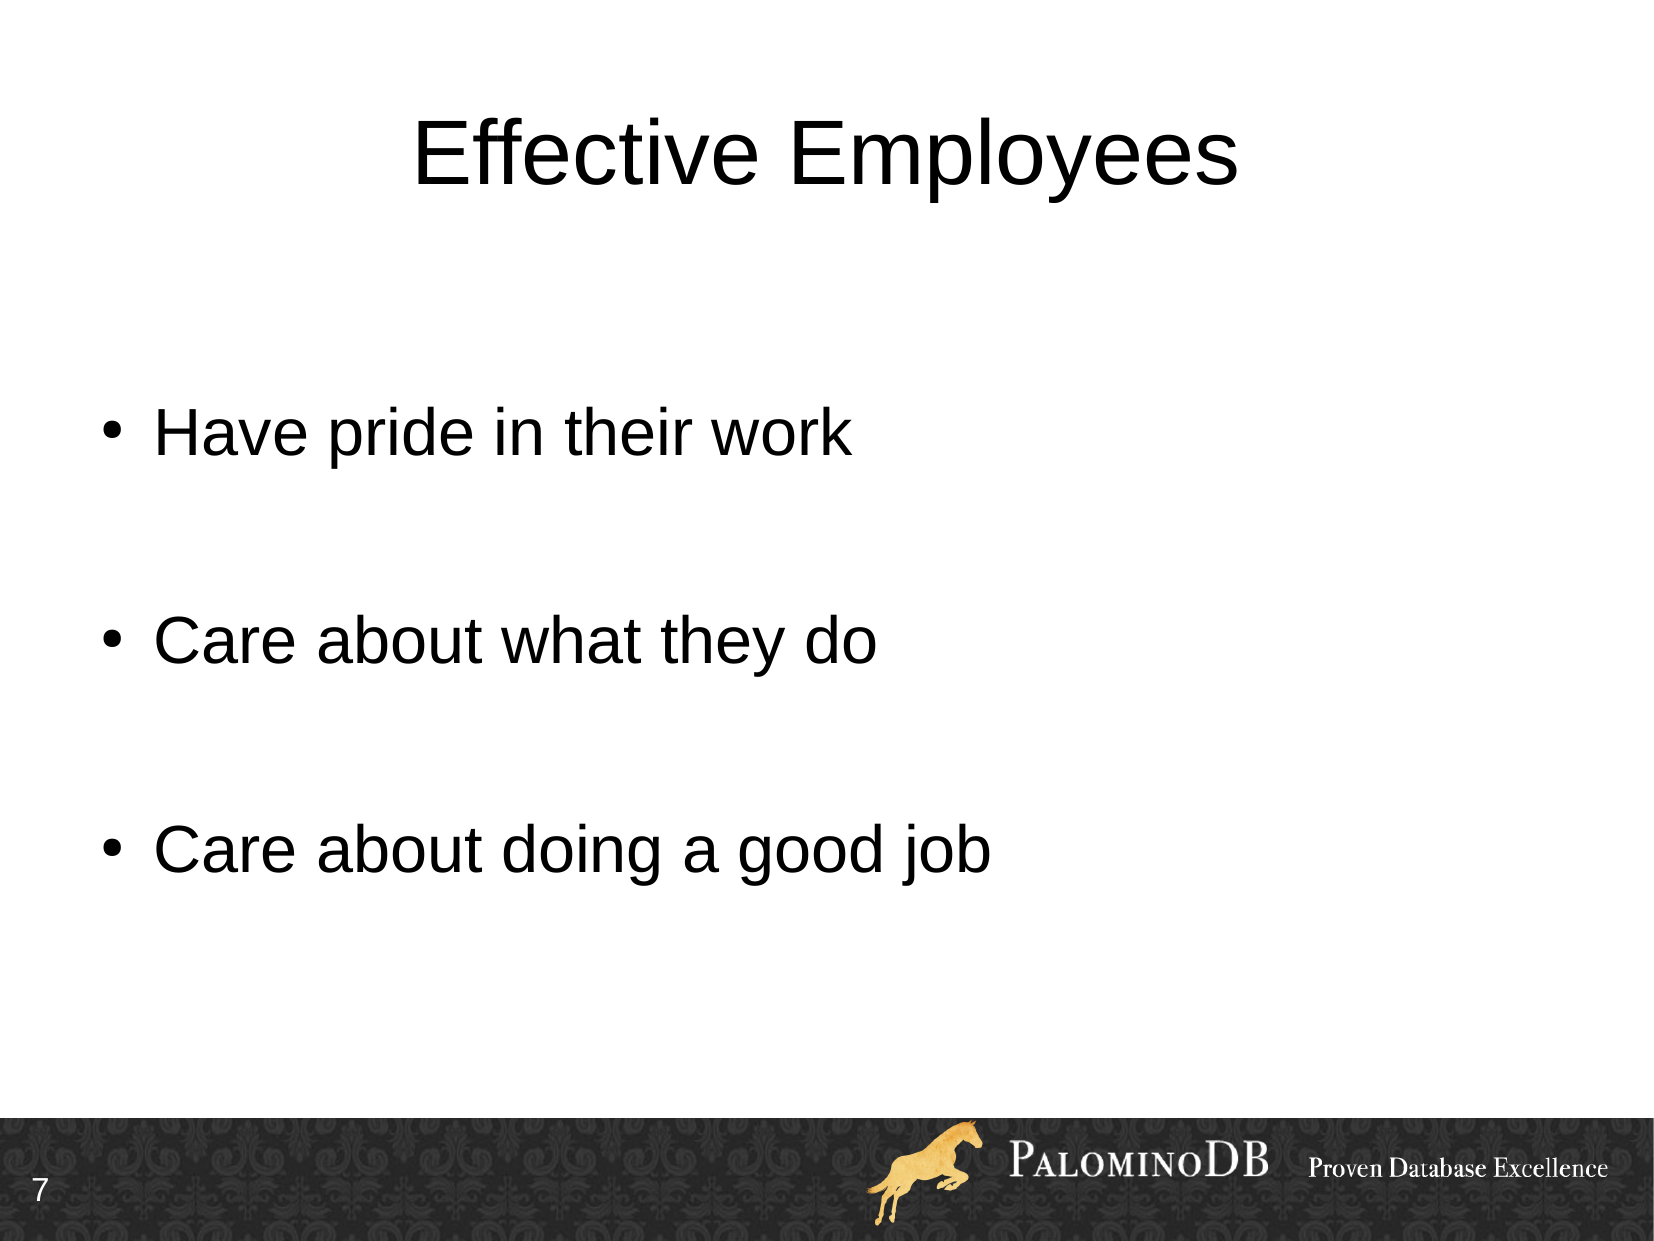

# Effective Employees
Have pride in their work
Care about what they do
Care about doing a good job